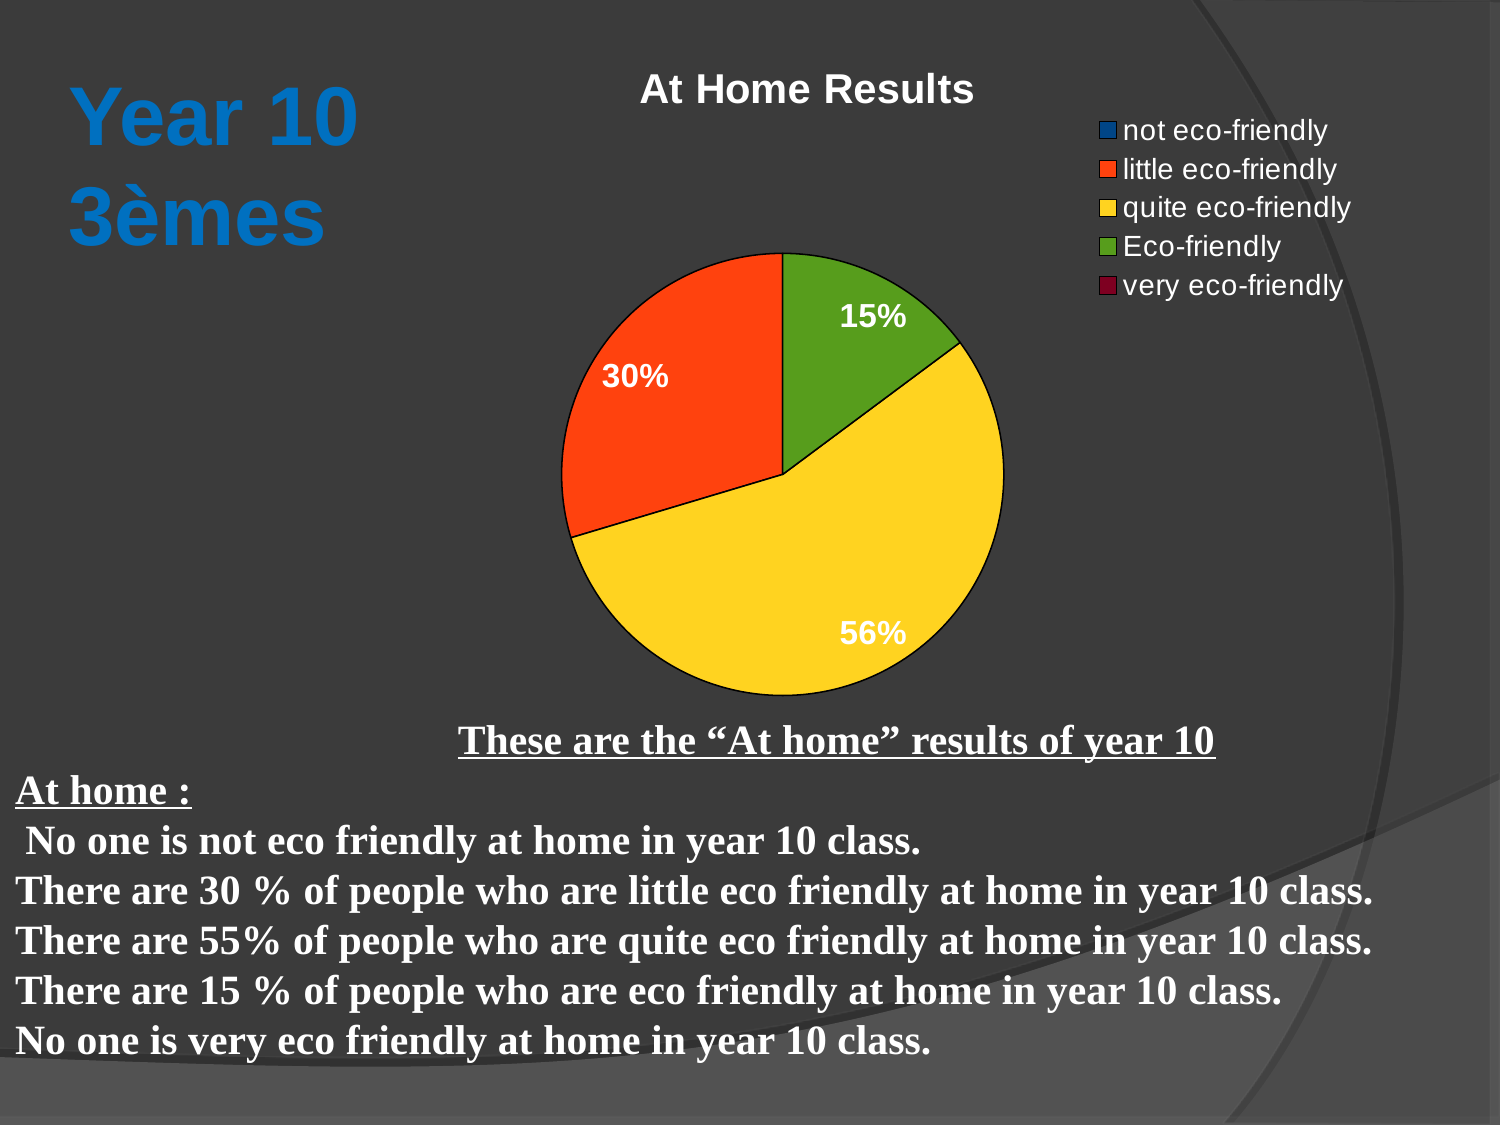

### Chart: At Home Results
| Category | Colonne C |
|---|---|
| not eco-friendly | 0.0 |
| little eco-friendly | 8.0 |
| quite eco-friendly | 15.0 |
| Eco-friendly | 4.0 |
| very eco-friendly | 0.0 |Year 10 3èmes
						These are the “At home” results of year 10
At home :
 No one is not eco friendly at home in year 10 class.
There are 30 % of people who are little eco friendly at home in year 10 class.
There are 55% of people who are quite eco friendly at home in year 10 class.
There are 15 % of people who are eco friendly at home in year 10 class.
No one is very eco friendly at home in year 10 class.